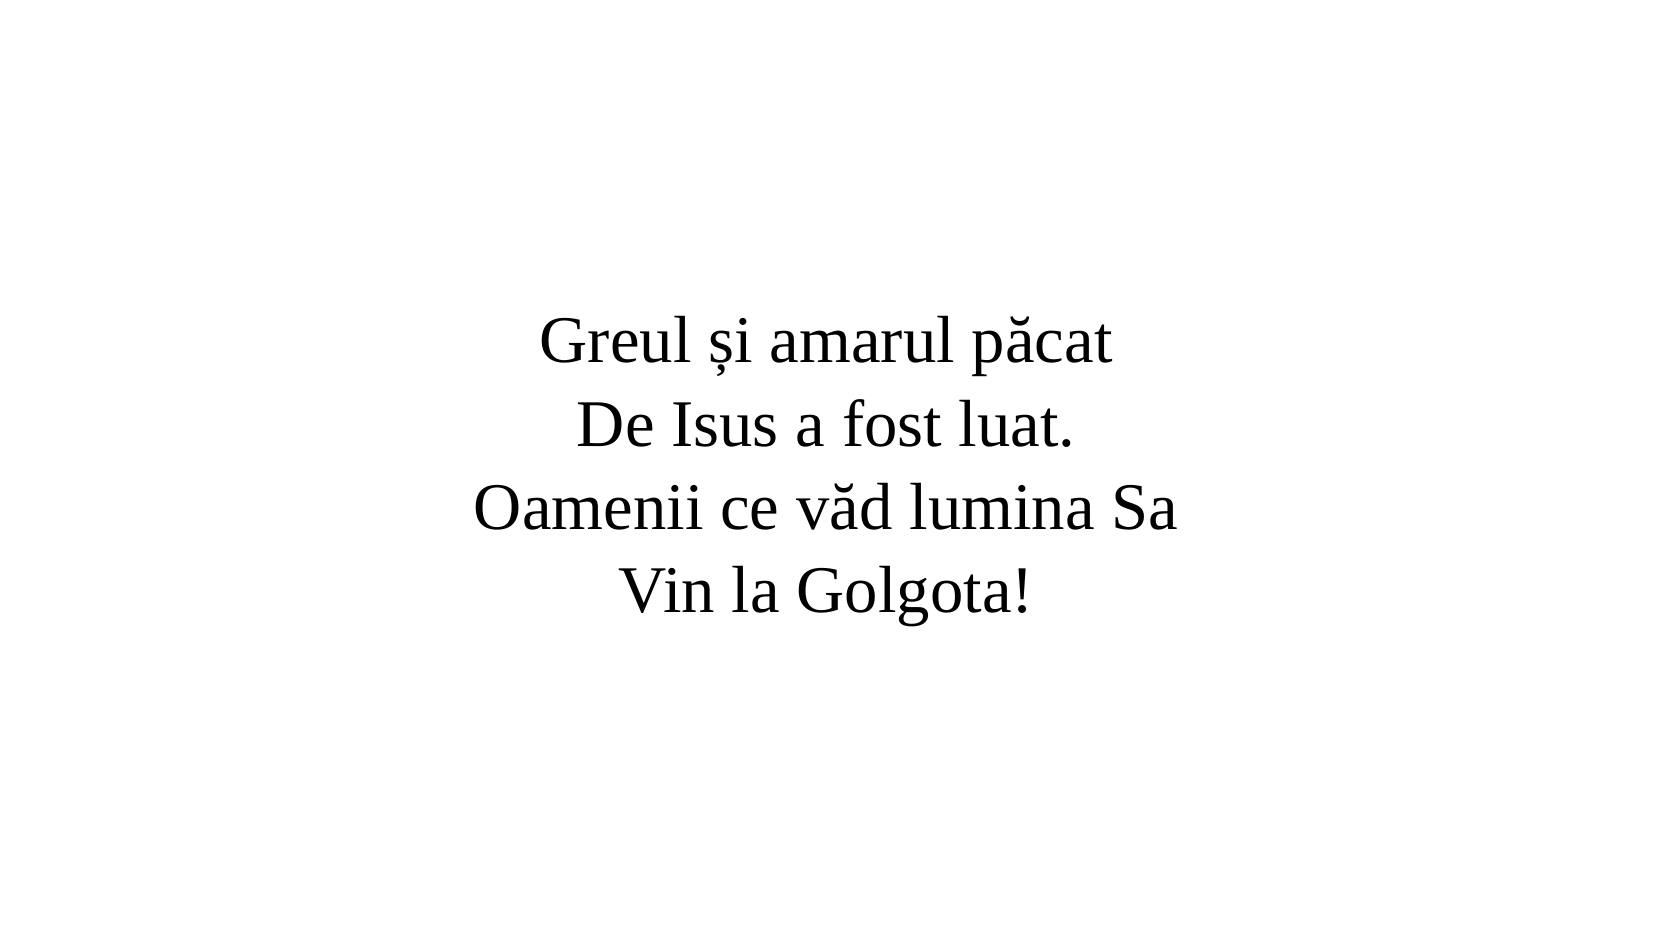

# Greul și amarul păcat
De Isus a fost luat.
Oamenii ce văd lumina Sa
Vin la Golgota!